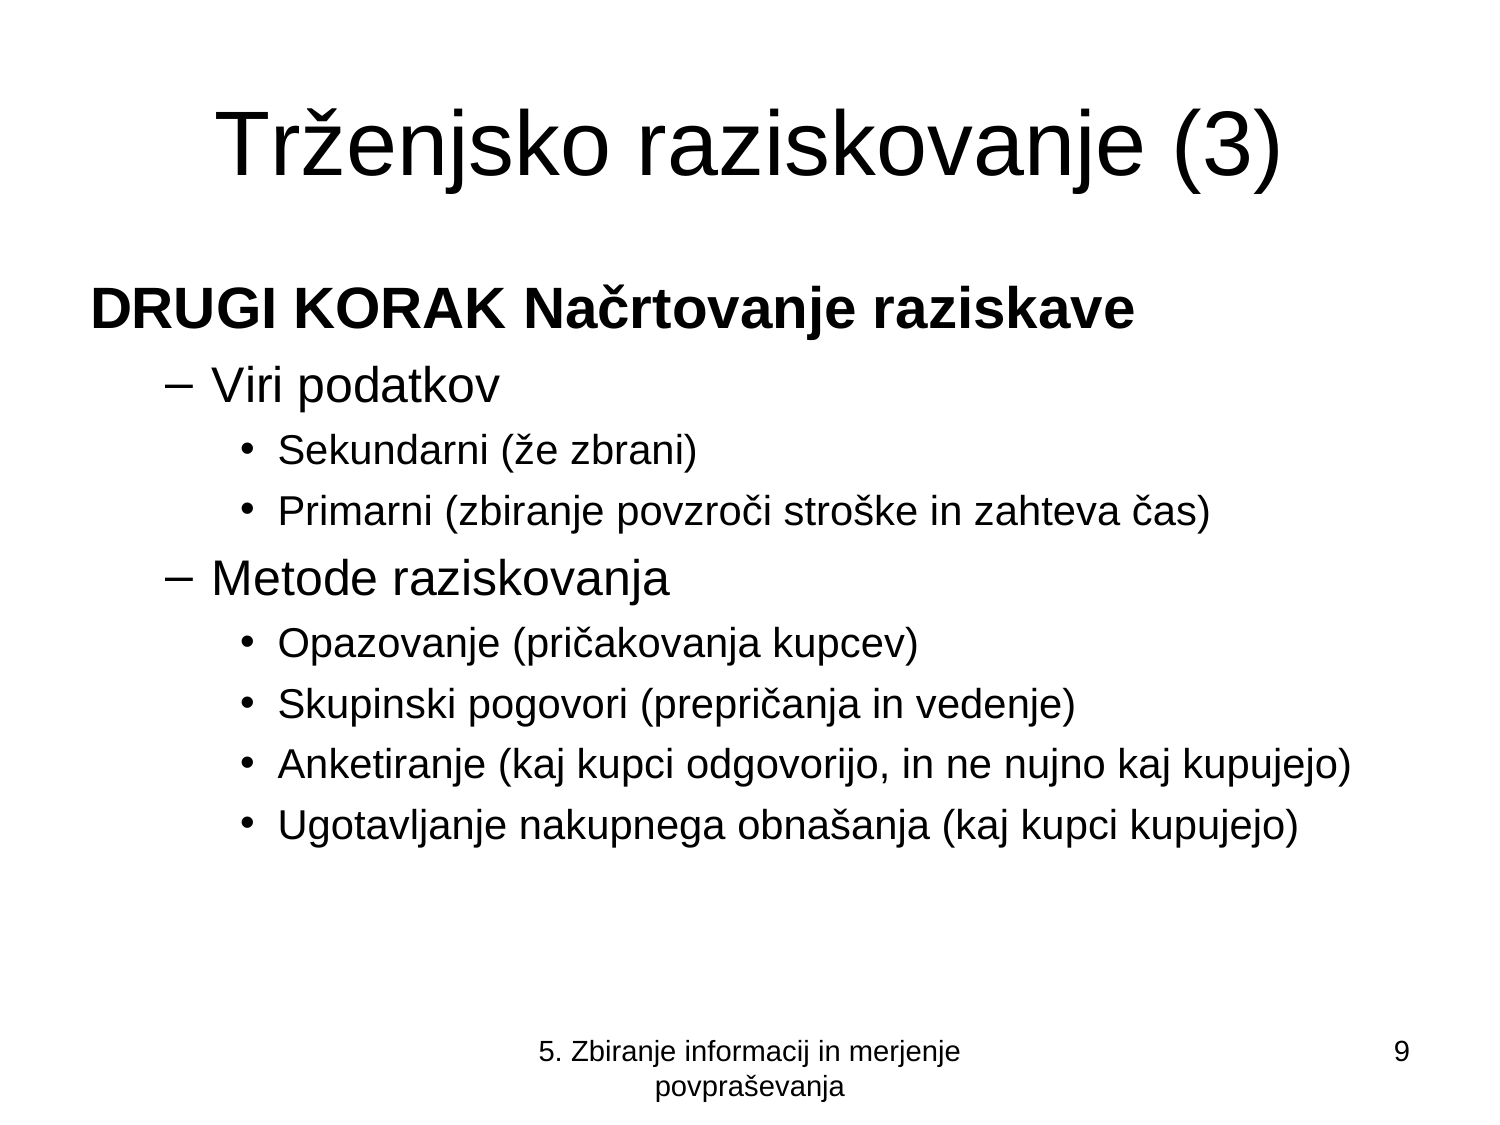

# Trženjsko raziskovanje (3)
DRUGI KORAK Načrtovanje raziskave
Viri podatkov
Sekundarni (že zbrani)
Primarni (zbiranje povzroči stroške in zahteva čas)
Metode raziskovanja
Opazovanje (pričakovanja kupcev)
Skupinski pogovori (prepričanja in vedenje)
Anketiranje (kaj kupci odgovorijo, in ne nujno kaj kupujejo)
Ugotavljanje nakupnega obnašanja (kaj kupci kupujejo)
5. Zbiranje informacij in merjenje povpraševanja